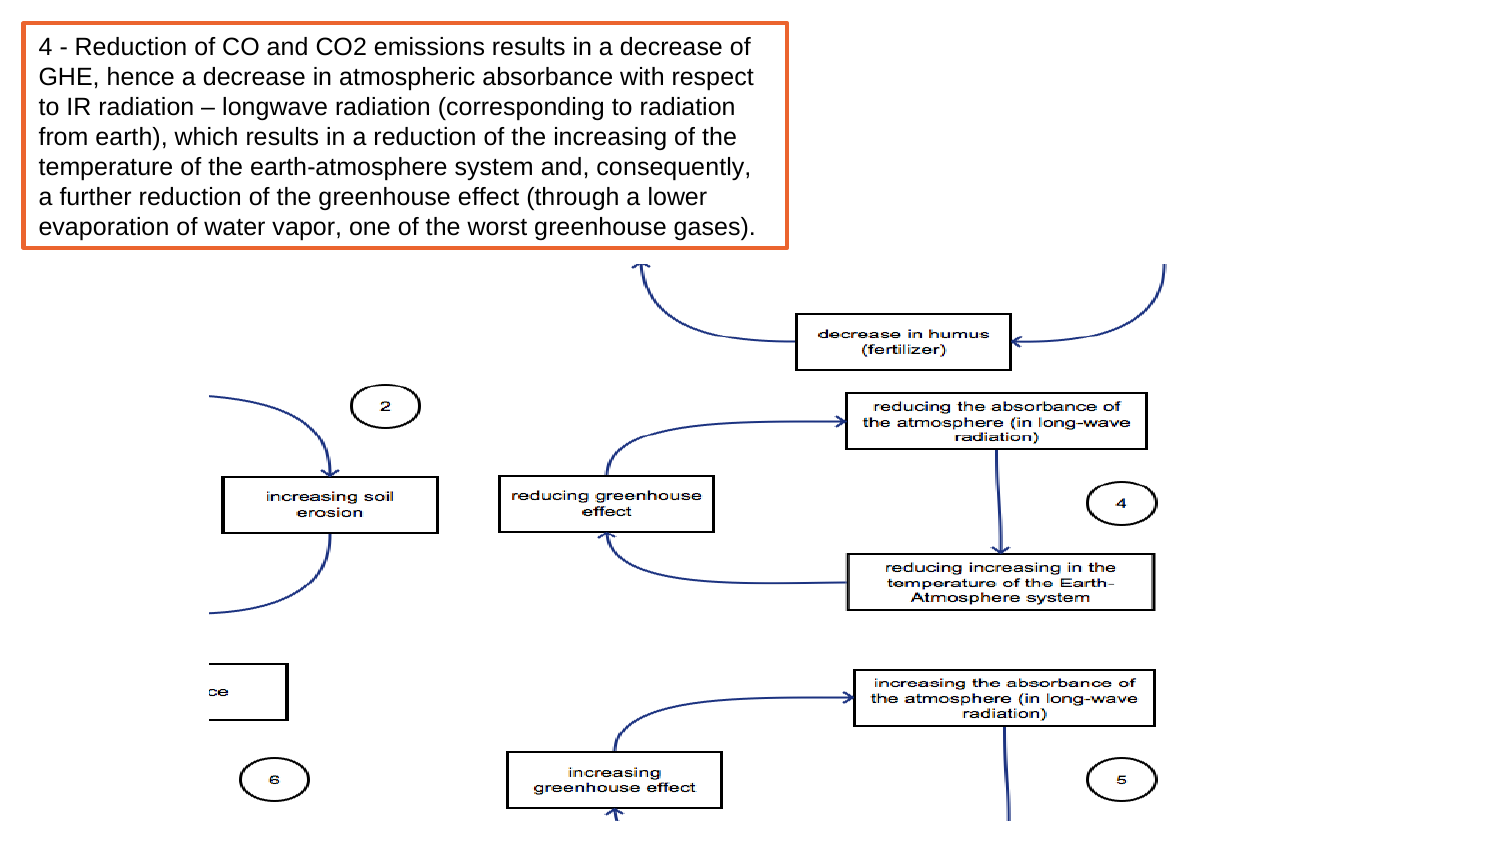

4 - Reduction of CO and CO2 emissions results in a decrease of GHE, hence a decrease in atmospheric absorbance with respect to IR radiation – longwave radiation (corresponding to radiation from earth), which results in a reduction of the increasing of the temperature of the earth-atmosphere system and, consequently, a further reduction of the greenhouse effect (through a lower evaporation of water vapor, one of the worst greenhouse gases).